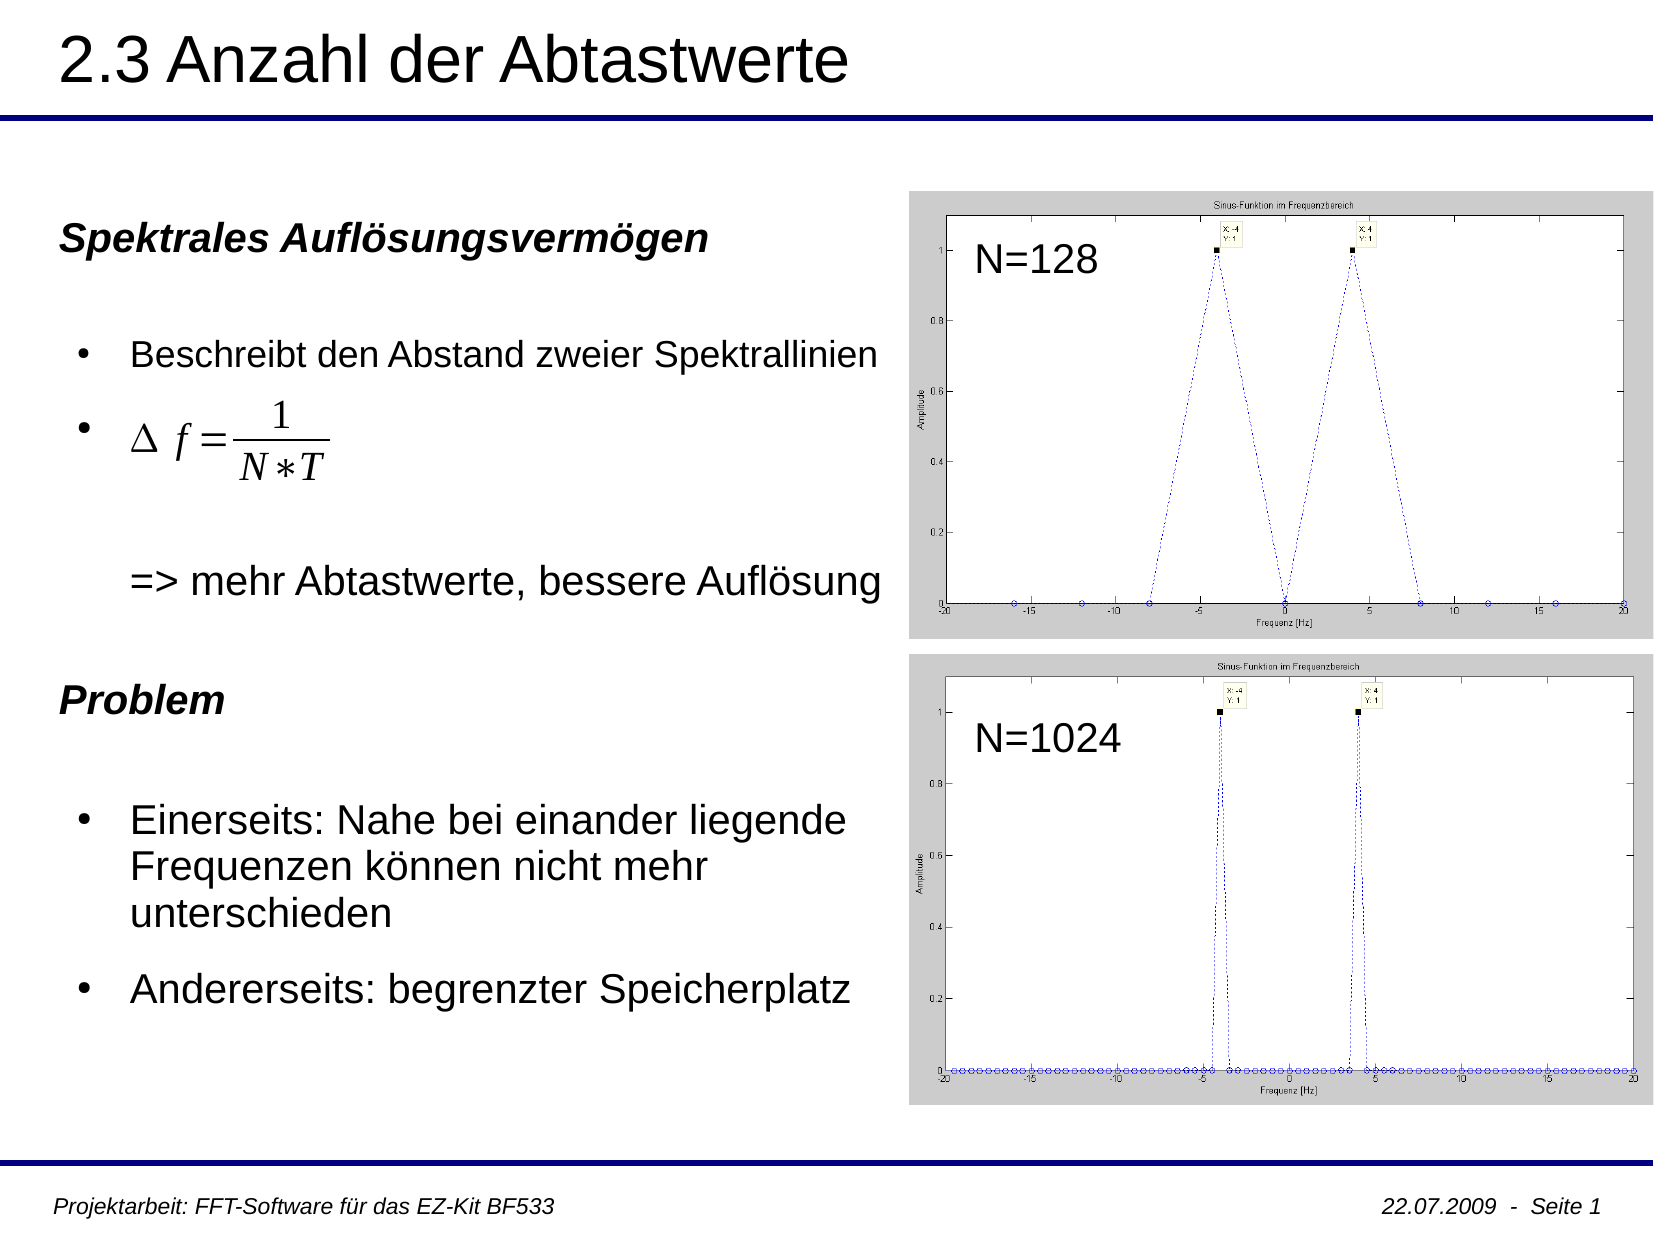

# 2.3 Anzahl der Abtastwerte
Spektrales Auflösungsvermögen
Beschreibt den Abstand zweier Spektrallinien
=> mehr Abtastwerte, bessere Auflösung
Problem
Einerseits: Nahe bei einander liegende Frequenzen können nicht mehr unterschieden
Andererseits: begrenzter Speicherplatz
N=128
N=1024
Projektarbeit: FFT-Software für das EZ-Kit BF533										 		22.07.2009 - Seite 1